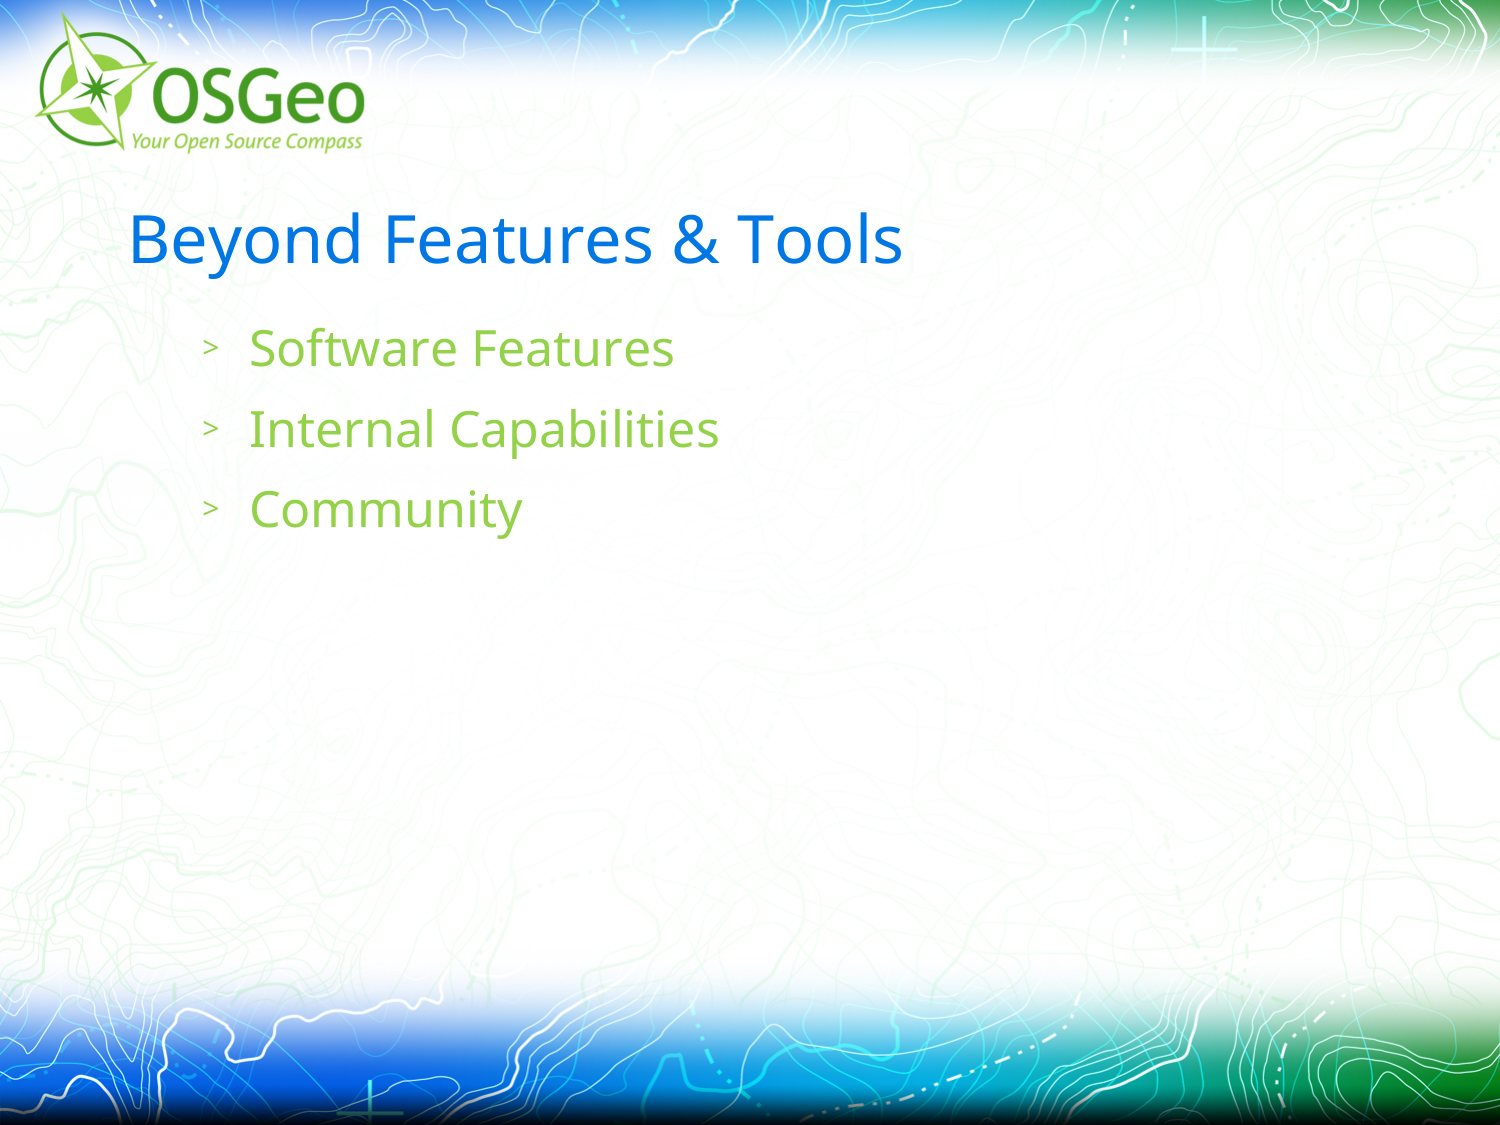

# Beyond Features & Tools
Software Features
Internal Capabilities
Community